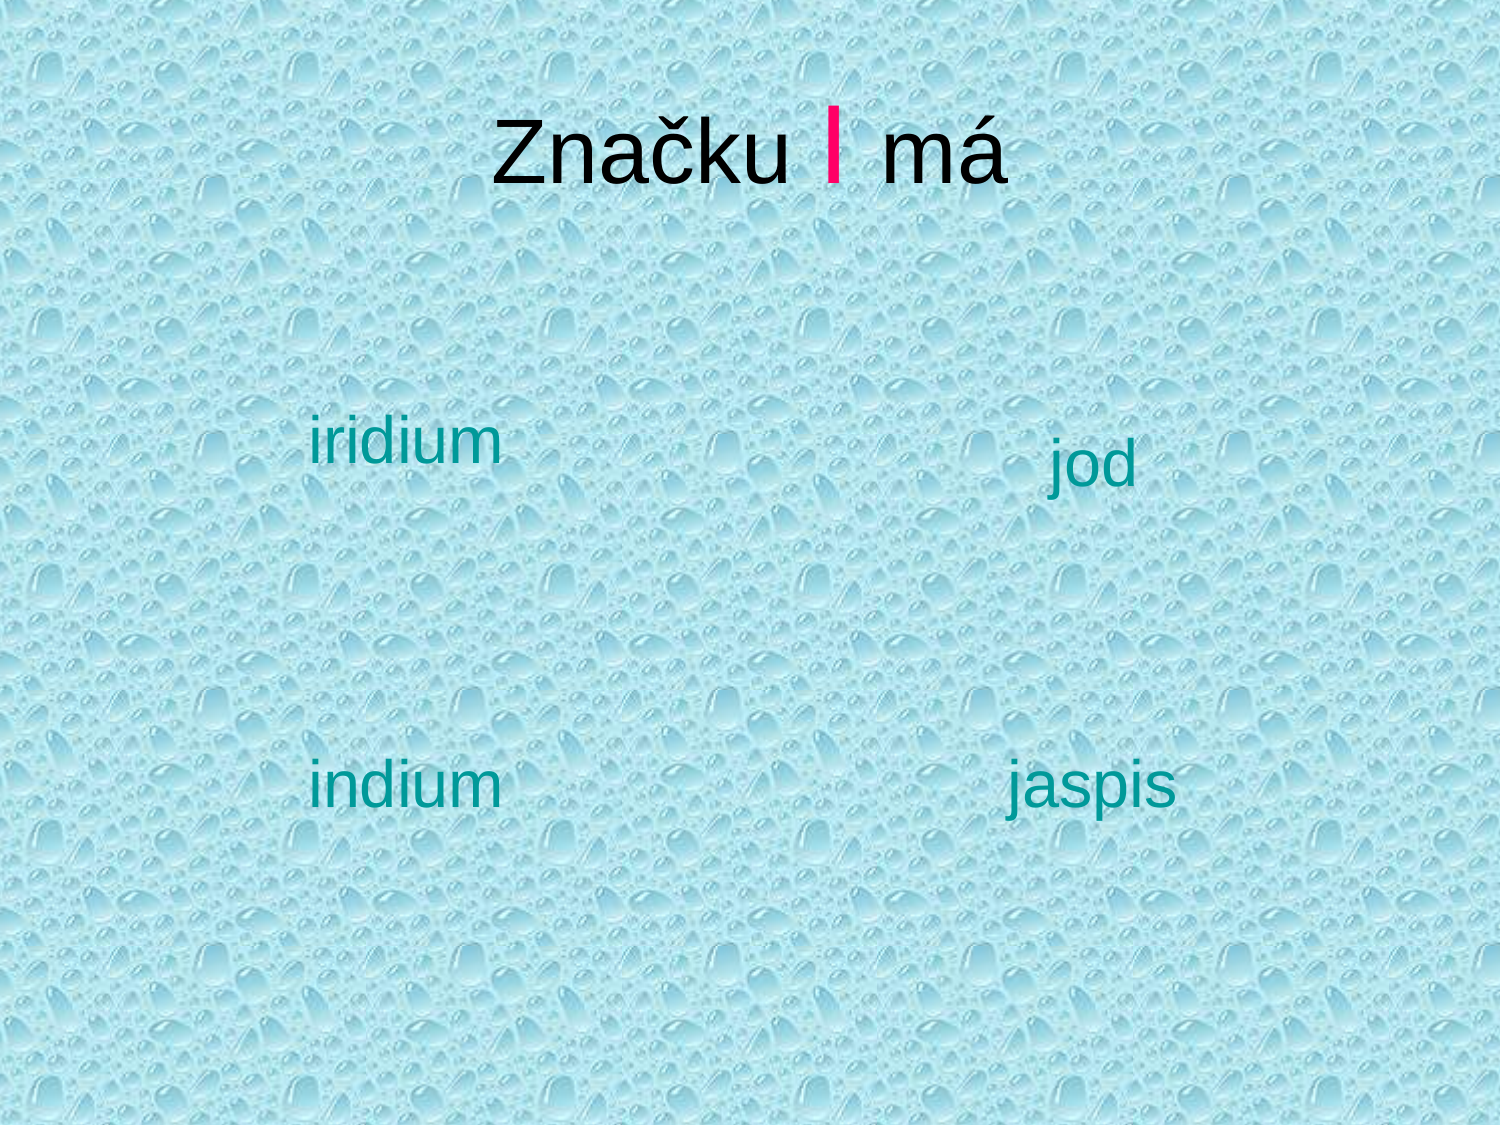

# Značku I má
| iridium |
| --- |
| jod |
| --- |
| indium |
| --- |
| jaspis |
| --- |